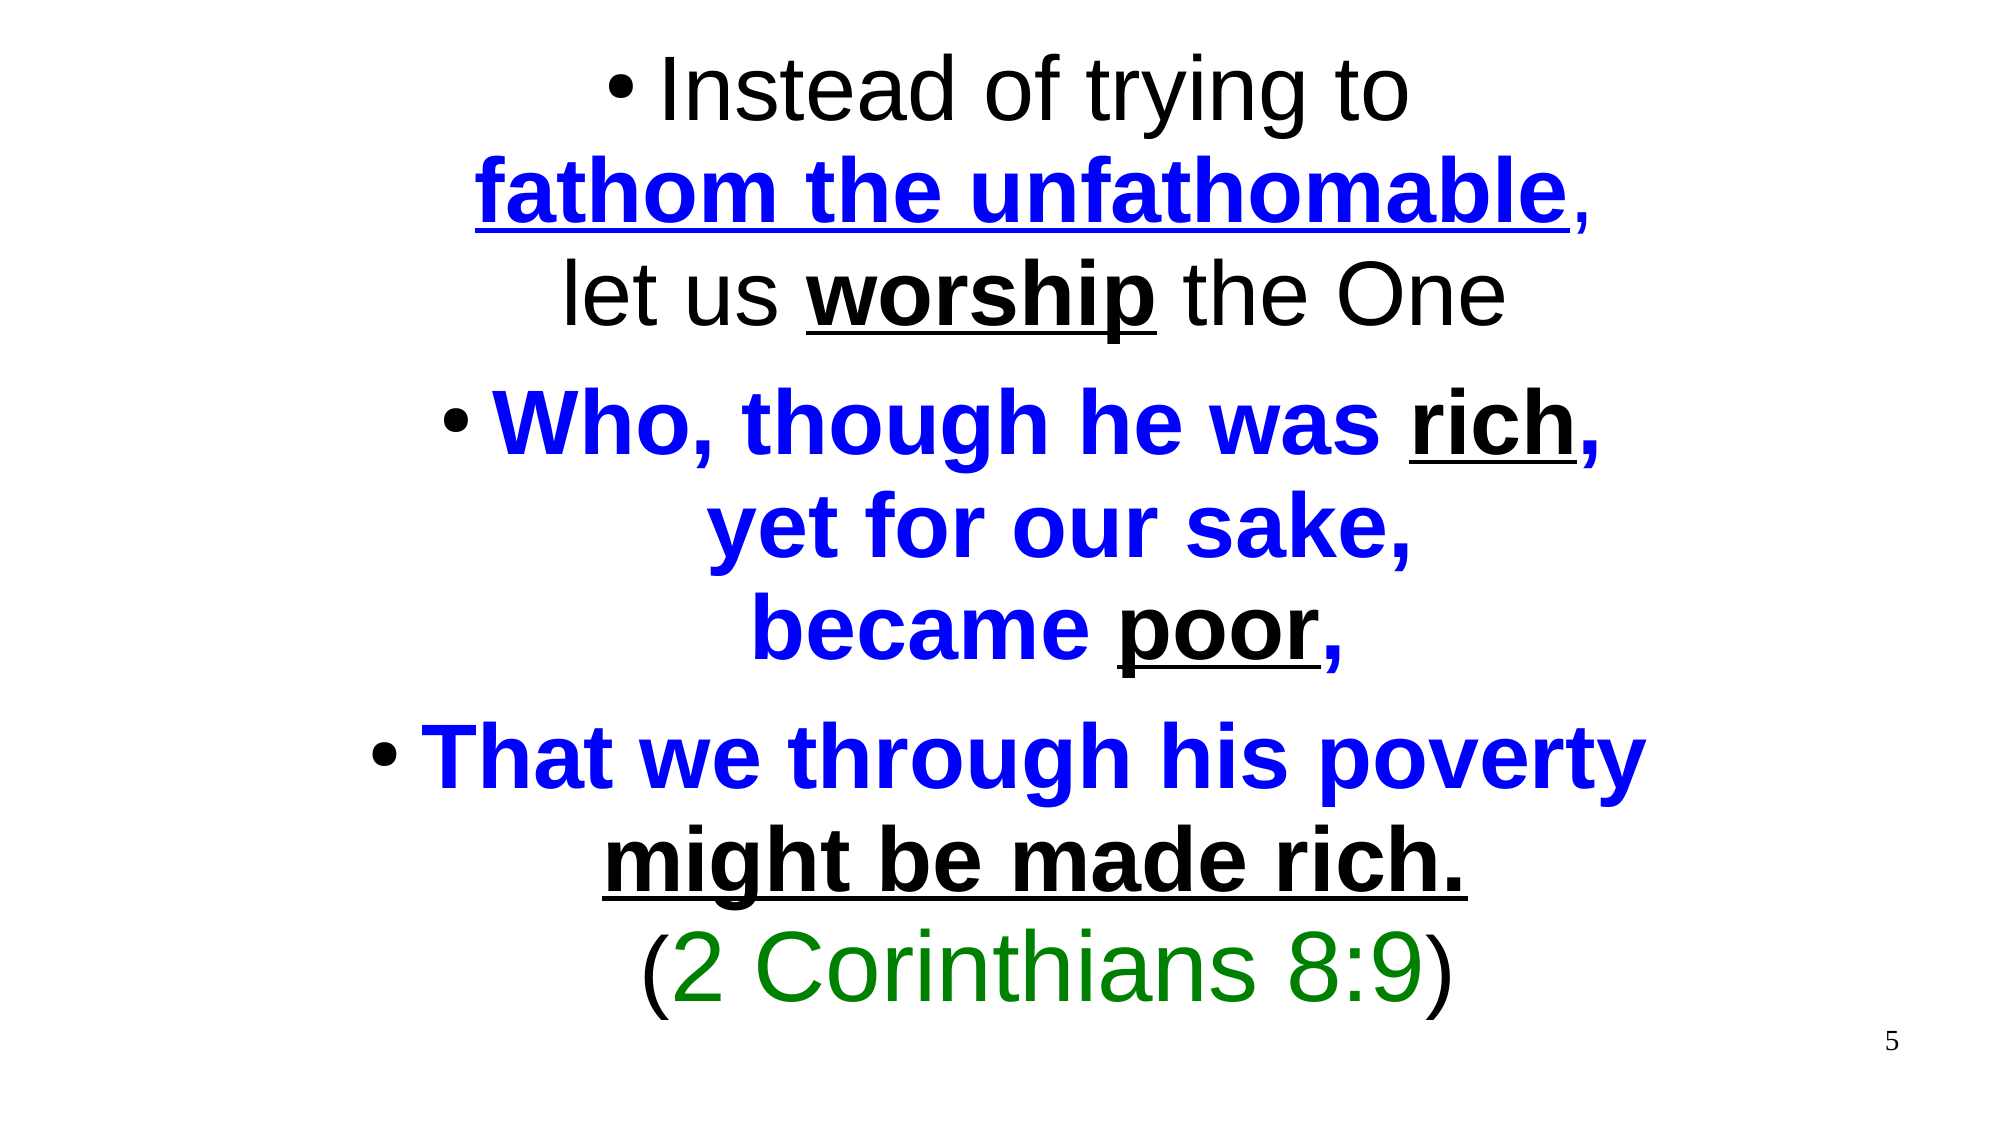

# Instead of trying to fathom the unfathomable, let us worship the One
Who, though he was rich,
 yet for our sake,
 became poor,
That we through his poverty
might be made rich.
(2 Corinthians 8:9)
5